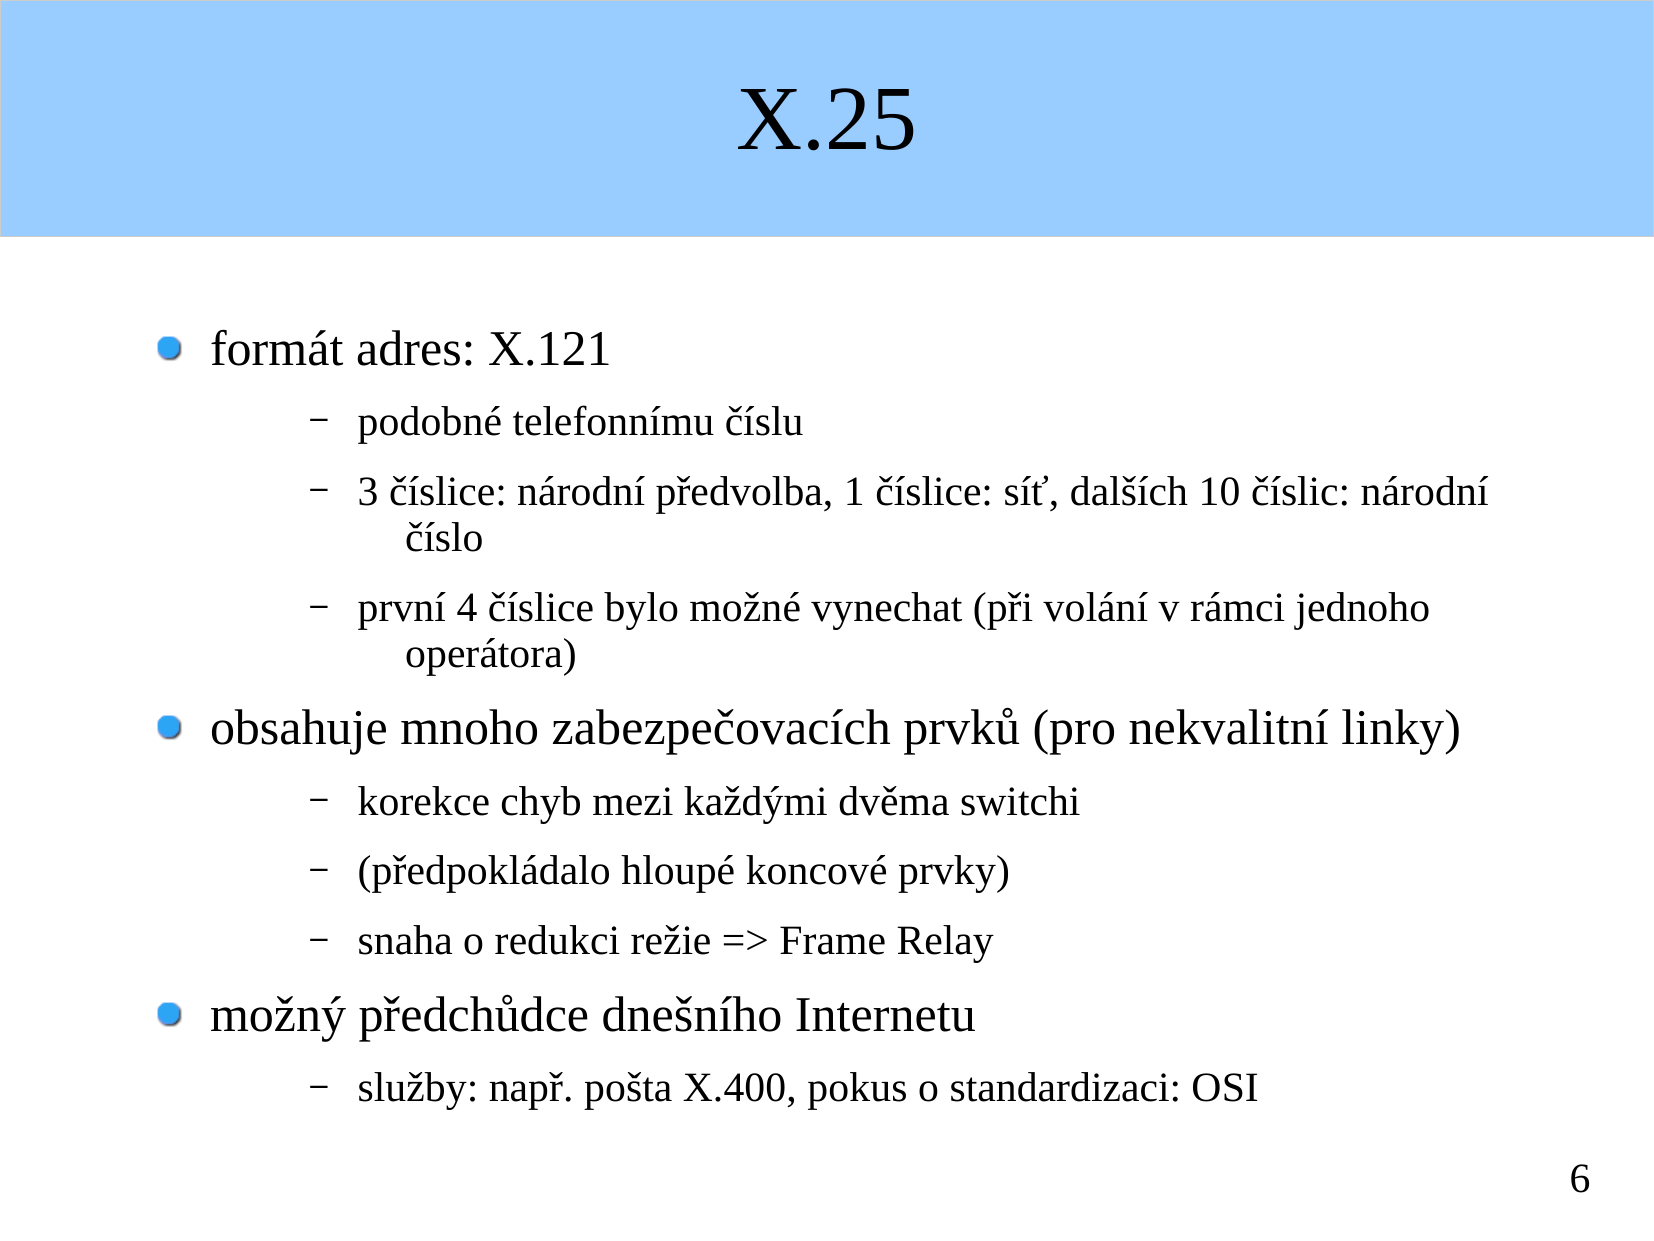

# X.25
formát adres: X.121
podobné telefonnímu číslu
3 číslice: národní předvolba, 1 číslice: síť, dalších 10 číslic: národní číslo
první 4 číslice bylo možné vynechat (při volání v rámci jednoho operátora)
obsahuje mnoho zabezpečovacích prvků (pro nekvalitní linky)
korekce chyb mezi každými dvěma switchi
(předpokládalo hloupé koncové prvky)
snaha o redukci režie => Frame Relay
možný předchůdce dnešního Internetu
služby: např. pošta X.400, pokus o standardizaci: OSI